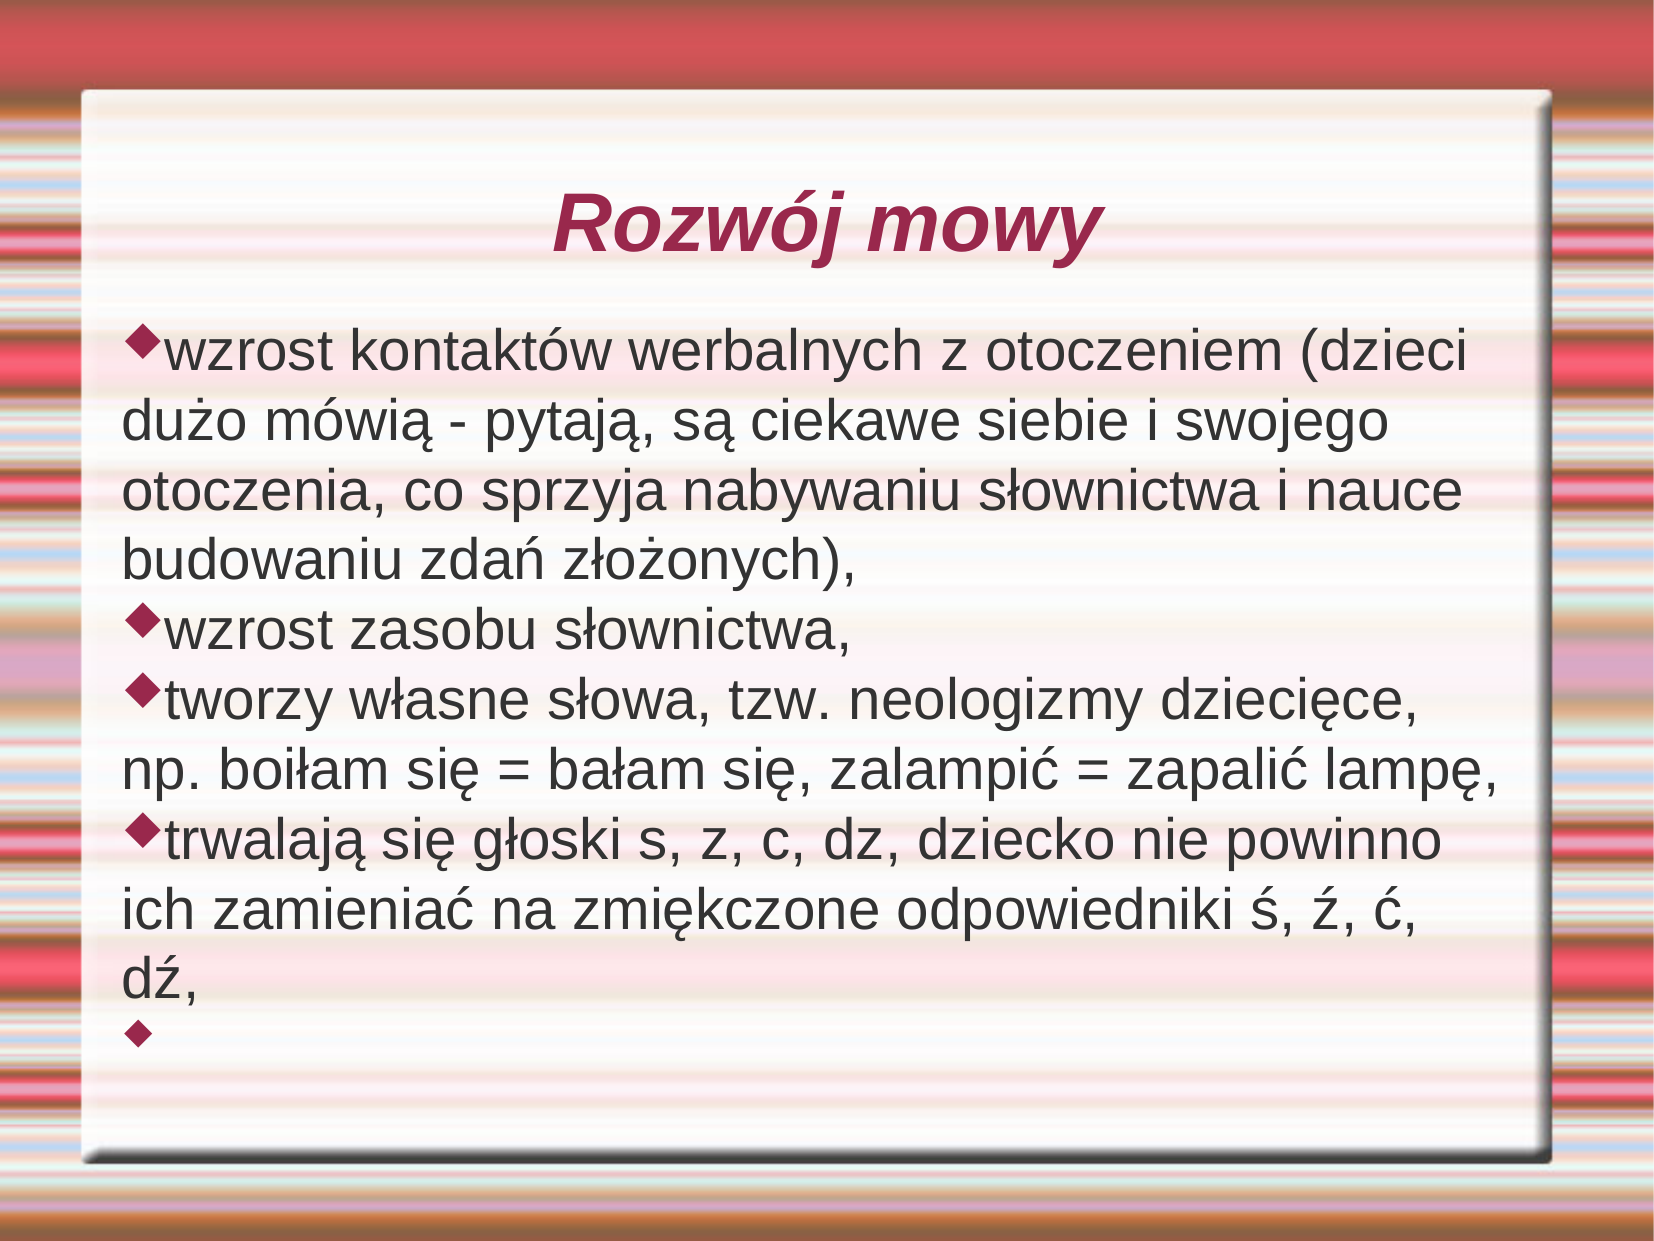

# Rozwój mowy
wzrost kontaktów werbalnych z otoczeniem (dzieci dużo mówią - pytają, są ciekawe siebie i swojego otoczenia, co sprzyja nabywaniu słownictwa i nauce budowaniu zdań złożonych),
wzrost zasobu słownictwa,
tworzy własne słowa, tzw. neologizmy dziecięce, np. boiłam się = bałam się, zalampić = zapalić lampę,
trwalają się głoski s, z, c, dz, dziecko nie powinno ich zamieniać na zmiękczone odpowiedniki ś, ź, ć, dź,